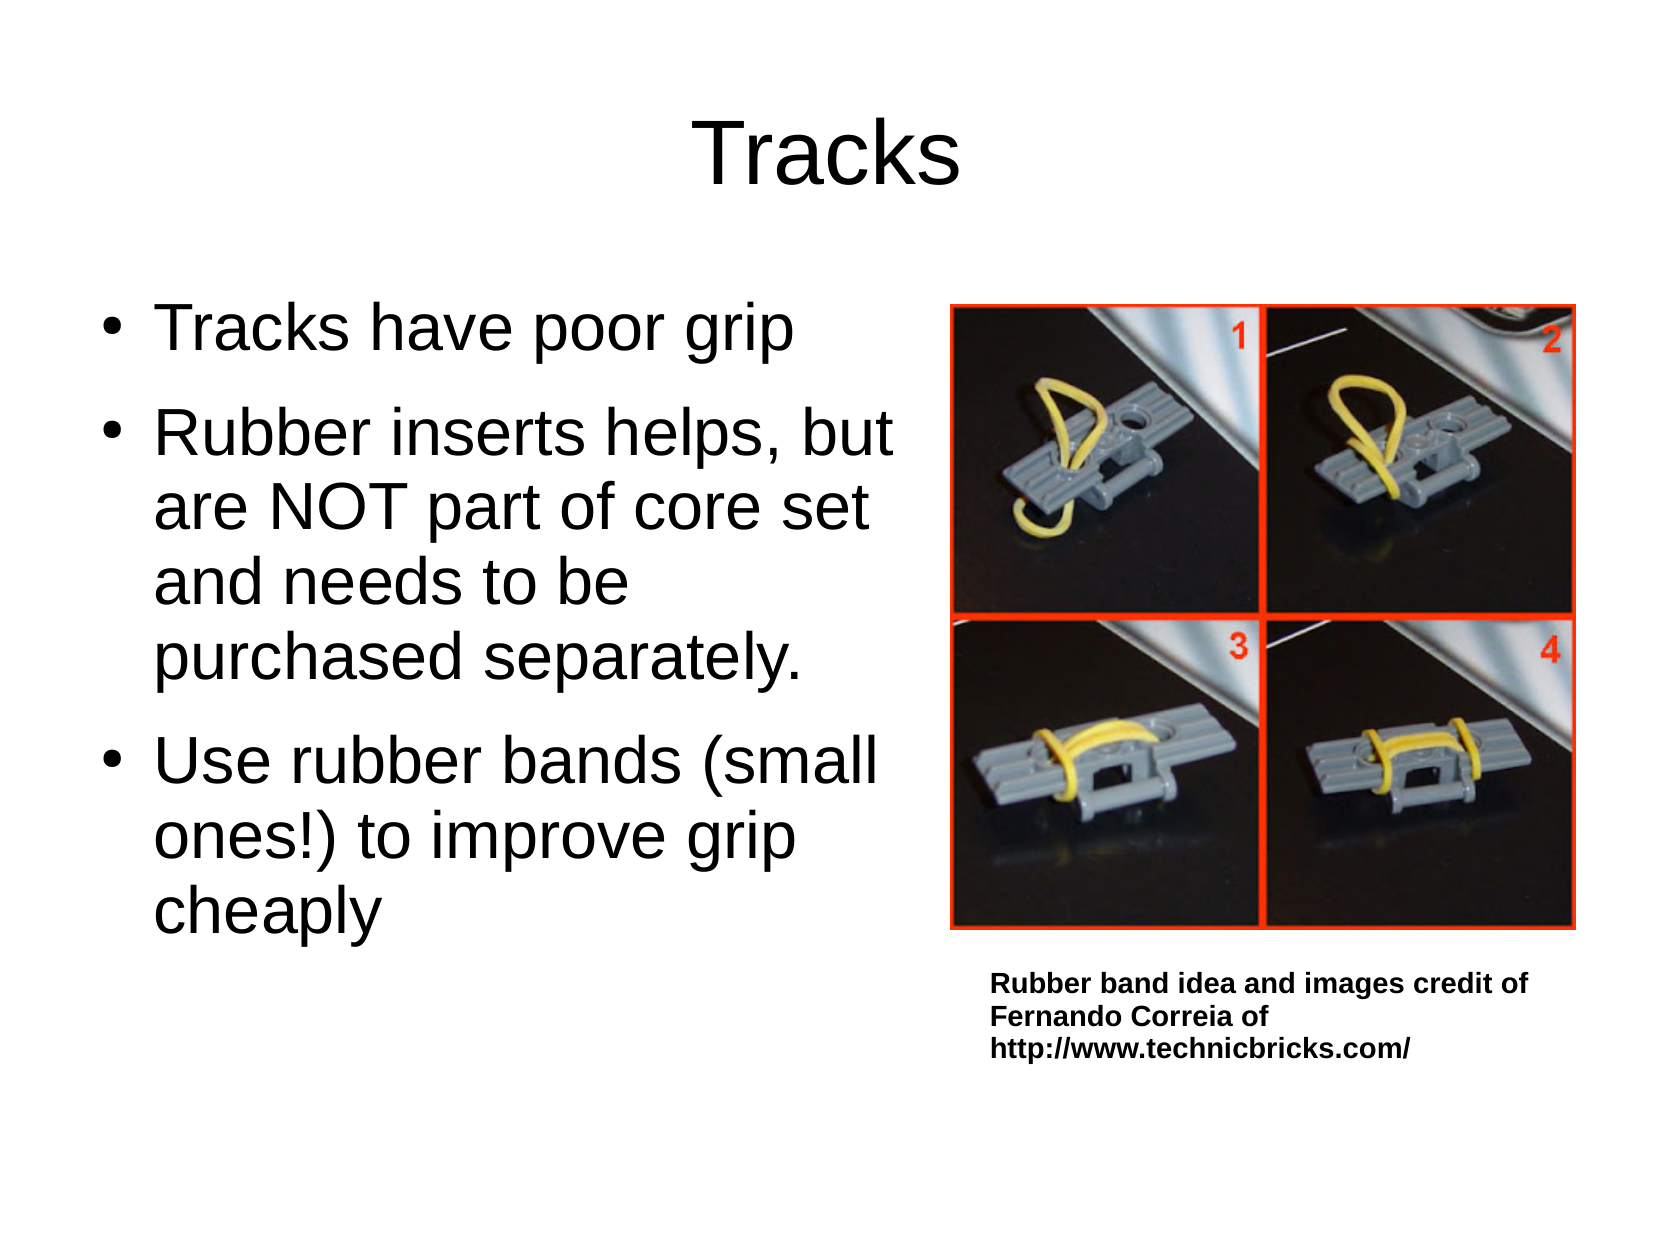

# Tracks
Tracks have poor grip
Rubber inserts helps, but are NOT part of core set and needs to be purchased separately.
Use rubber bands (small ones!) to improve grip cheaply
Rubber band idea and images credit of Fernando Correia of http://www.technicbricks.com/